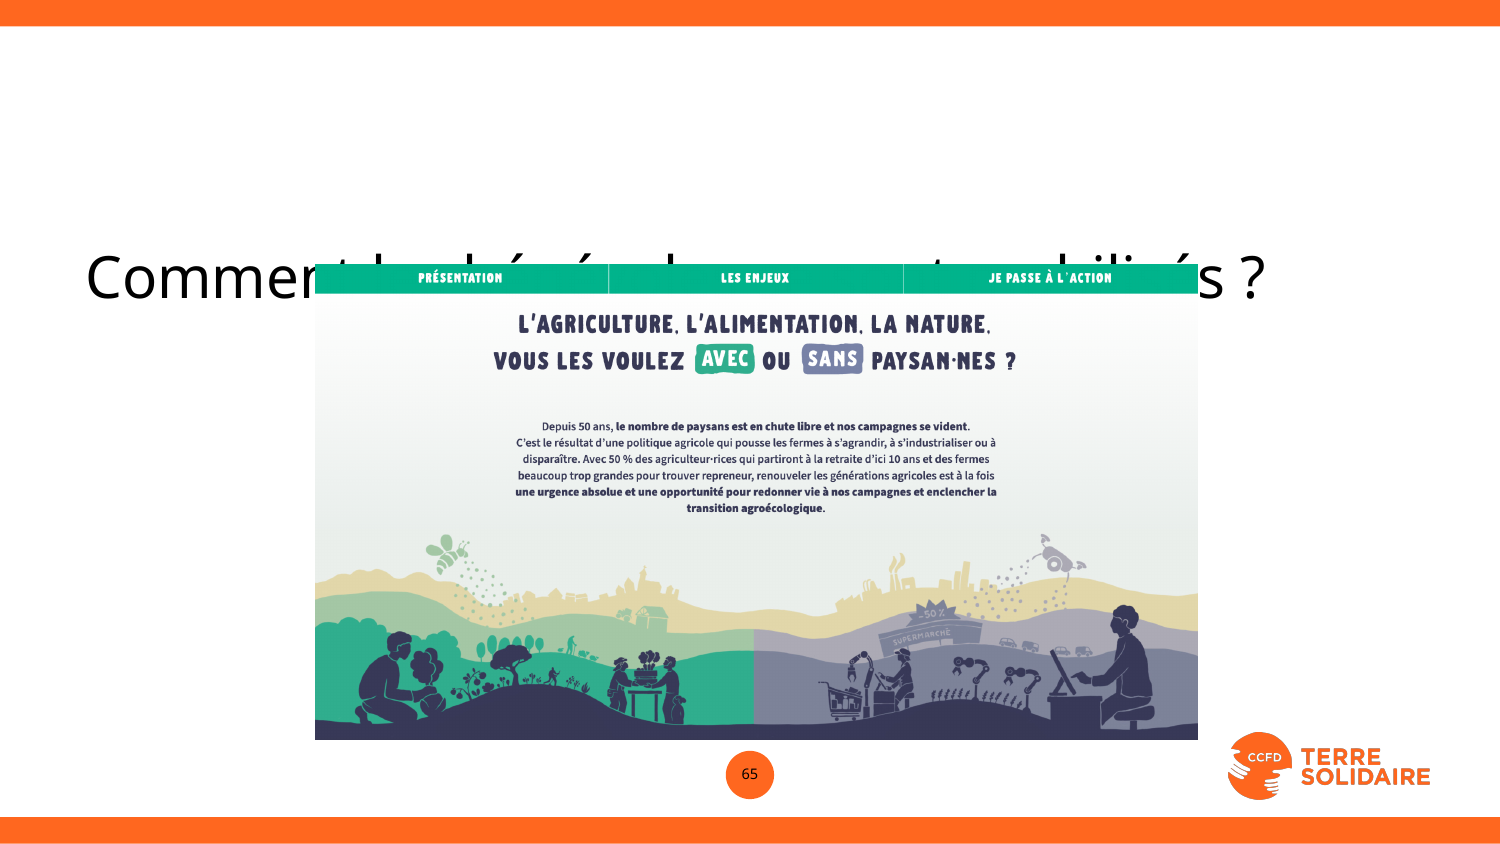

# Comment les bénévoles se sont mobilisés ?